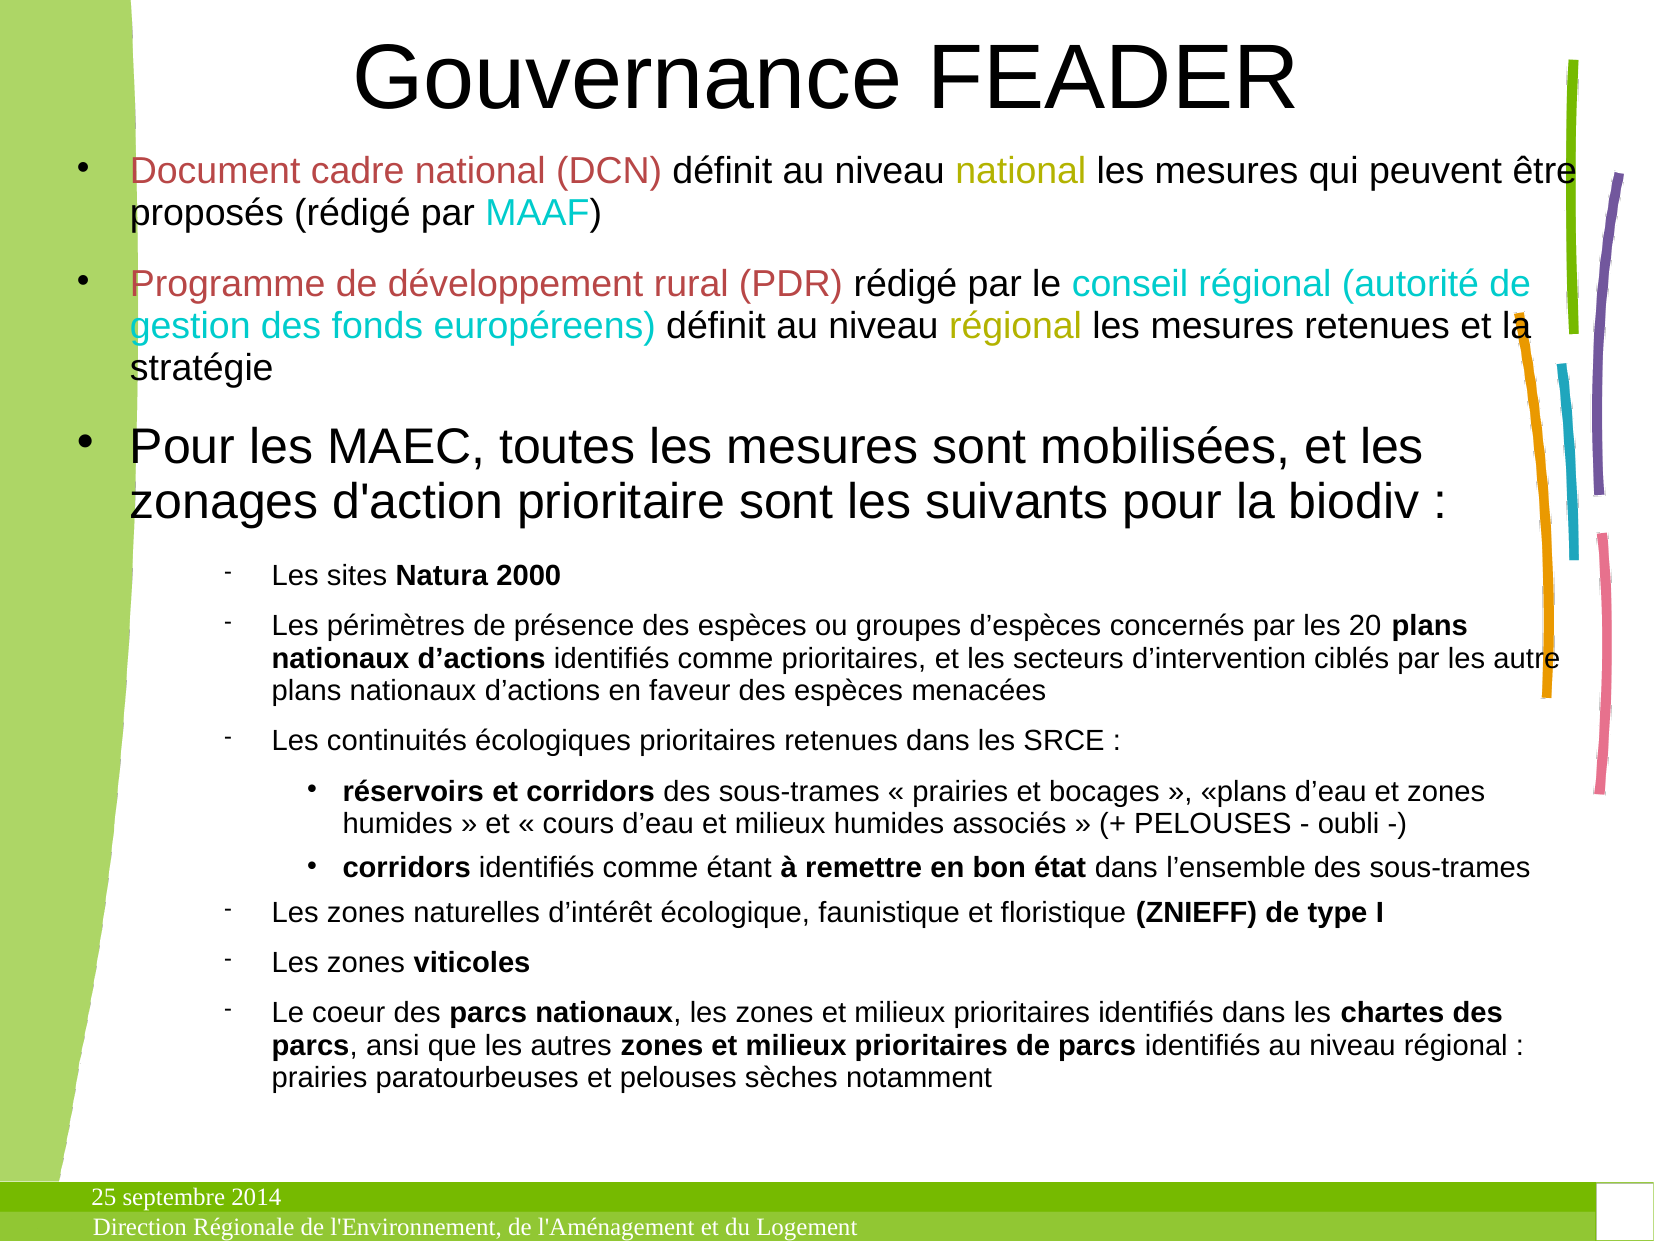

# Gouvernance FEADER
Document cadre national (DCN) définit au niveau national les mesures qui peuvent être proposés (rédigé par MAAF)
Programme de développement rural (PDR) rédigé par le conseil régional (autorité de gestion des fonds européreens) définit au niveau régional les mesures retenues et la stratégie
Pour les MAEC, toutes les mesures sont mobilisées, et les zonages d'action prioritaire sont les suivants pour la biodiv :
Les sites Natura 2000
Les périmètres de présence des espèces ou groupes d’espèces concernés par les 20 plans nationaux d’actions identifiés comme prioritaires, et les secteurs d’intervention ciblés par les autre plans nationaux d’actions en faveur des espèces menacées
Les continuités écologiques prioritaires retenues dans les SRCE :
réservoirs et corridors des sous-trames « prairies et bocages », «plans d’eau et zones humides » et « cours d’eau et milieux humides associés » (+ PELOUSES - oubli -)
corridors identifiés comme étant à remettre en bon état dans l’ensemble des sous-trames
Les zones naturelles d’intérêt écologique, faunistique et floristique (ZNIEFF) de type I
Les zones viticoles
Le coeur des parcs nationaux, les zones et milieux prioritaires identifiés dans les chartes des parcs, ansi que les autres zones et milieux prioritaires de parcs identifiés au niveau régional : prairies paratourbeuses et pelouses sèches notamment